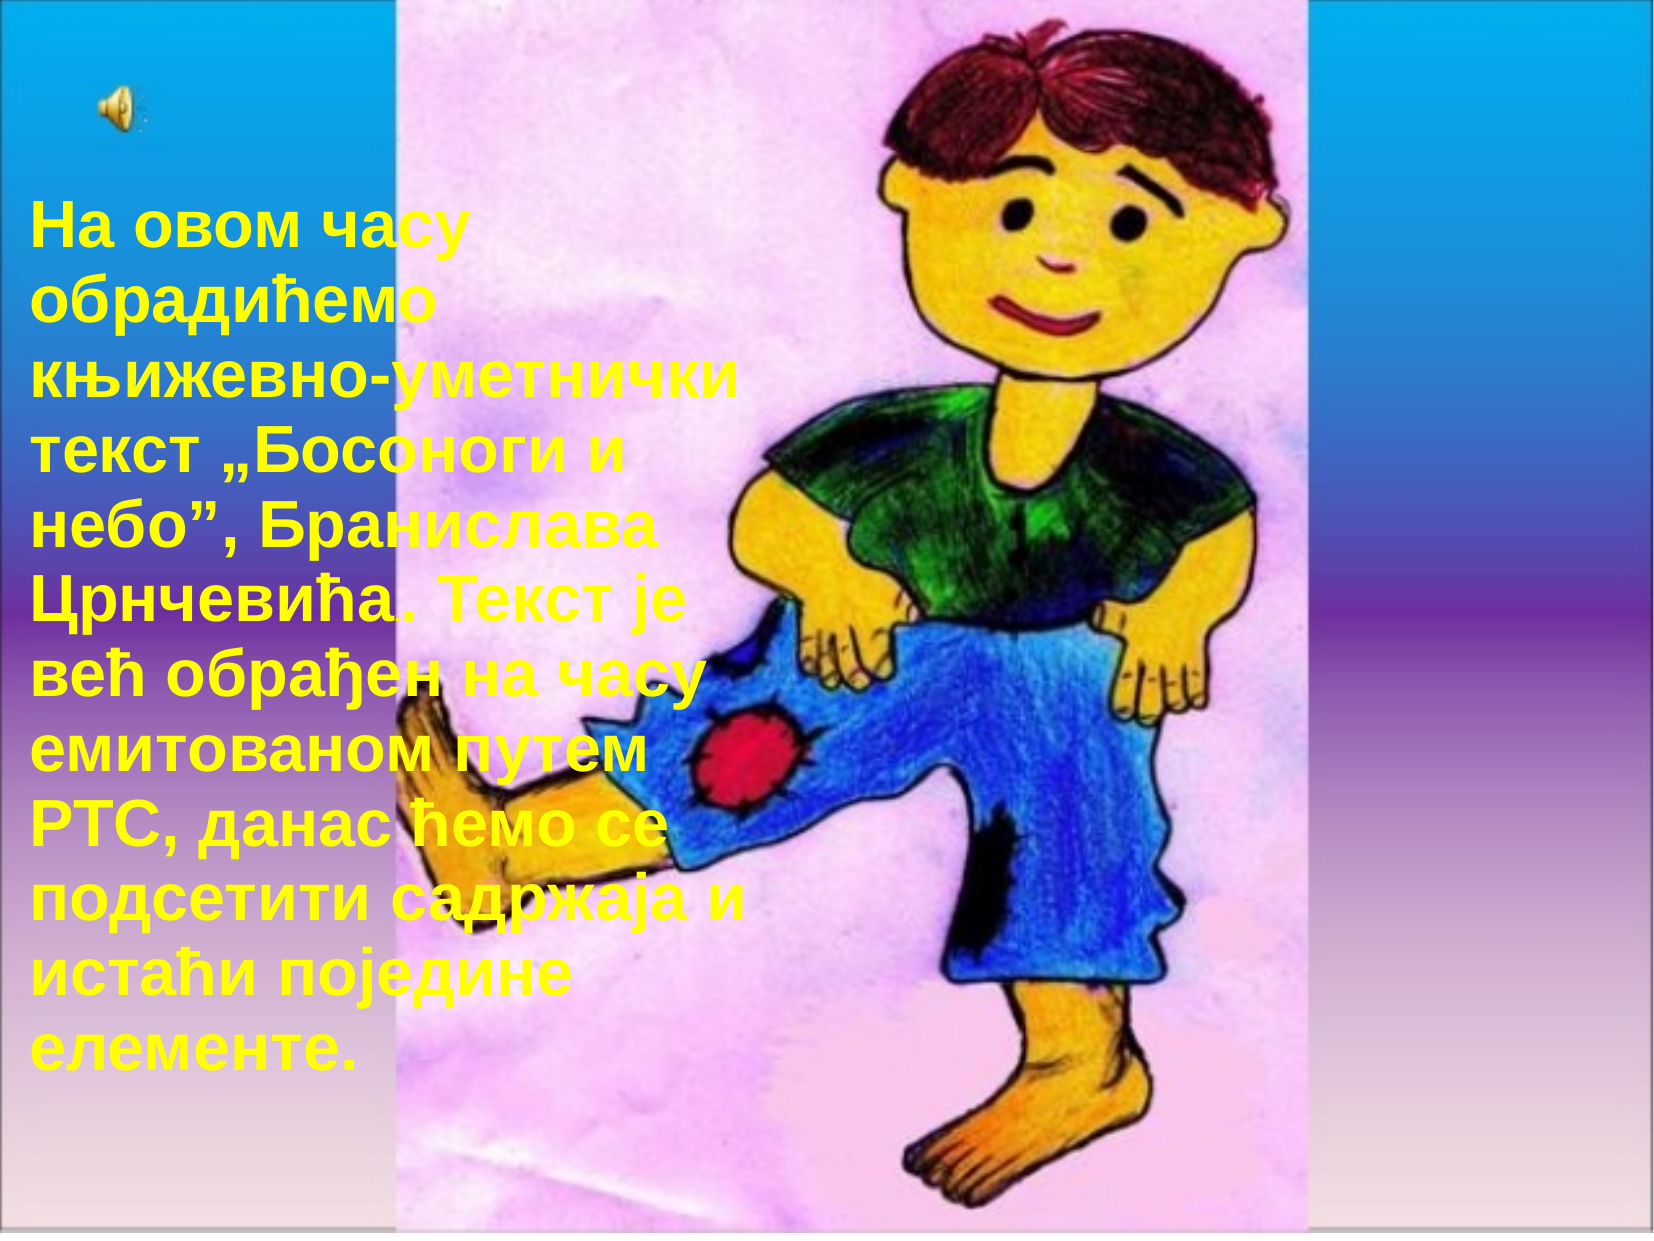

На овом часу обрадићемо књижевно-уметнички текст „Босоноги и небо”, Бранислава Црнчевића.. Текст је већ обрађен на часу емитованом путем РТС, данас ћемо се подсетити садржаја и истаћи поједине елементе.